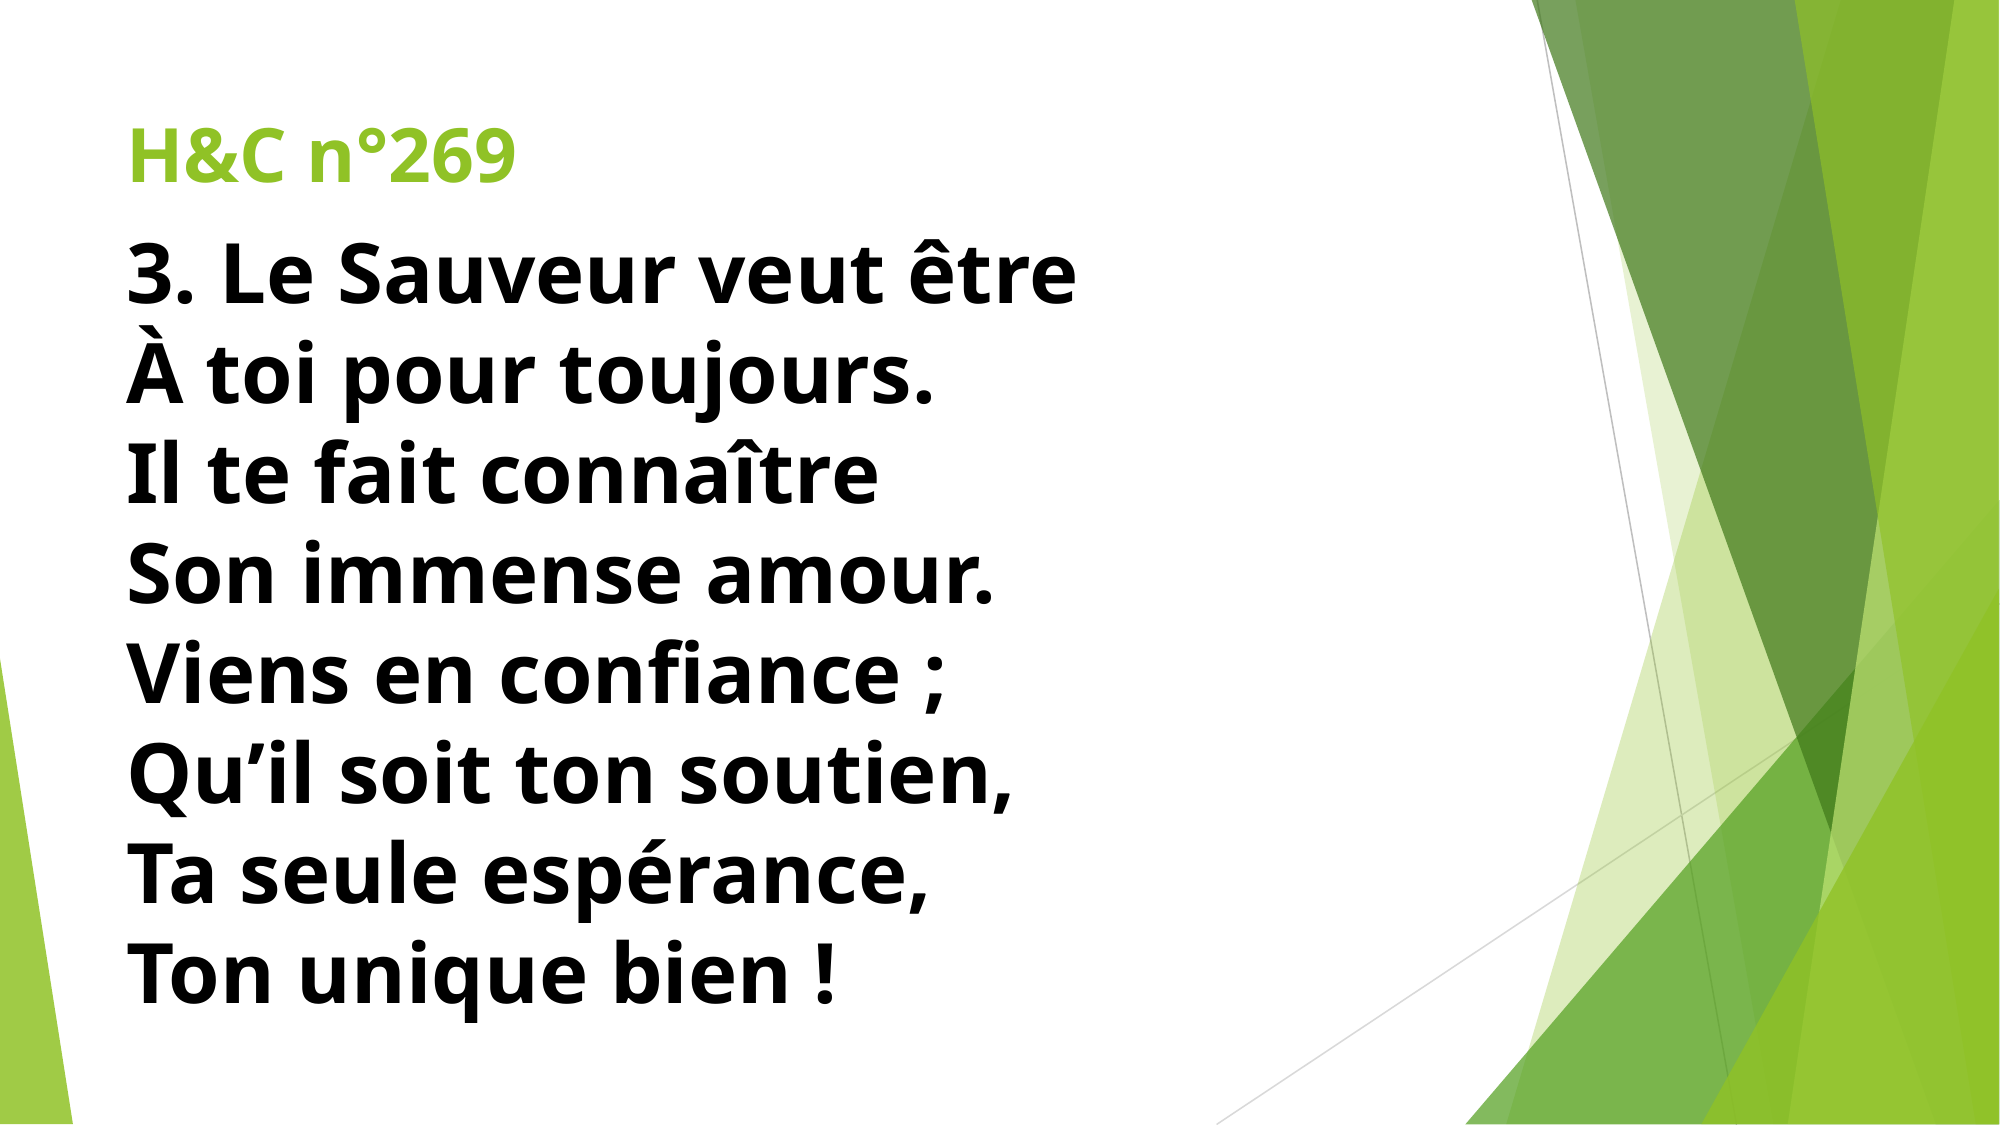

H&C n°269
3. Le Sauveur veut être
À toi pour toujours.
Il te fait connaître
Son immense amour.
Viens en confiance ;
Qu’il soit ton soutien,
Ta seule espérance,
Ton unique bien !